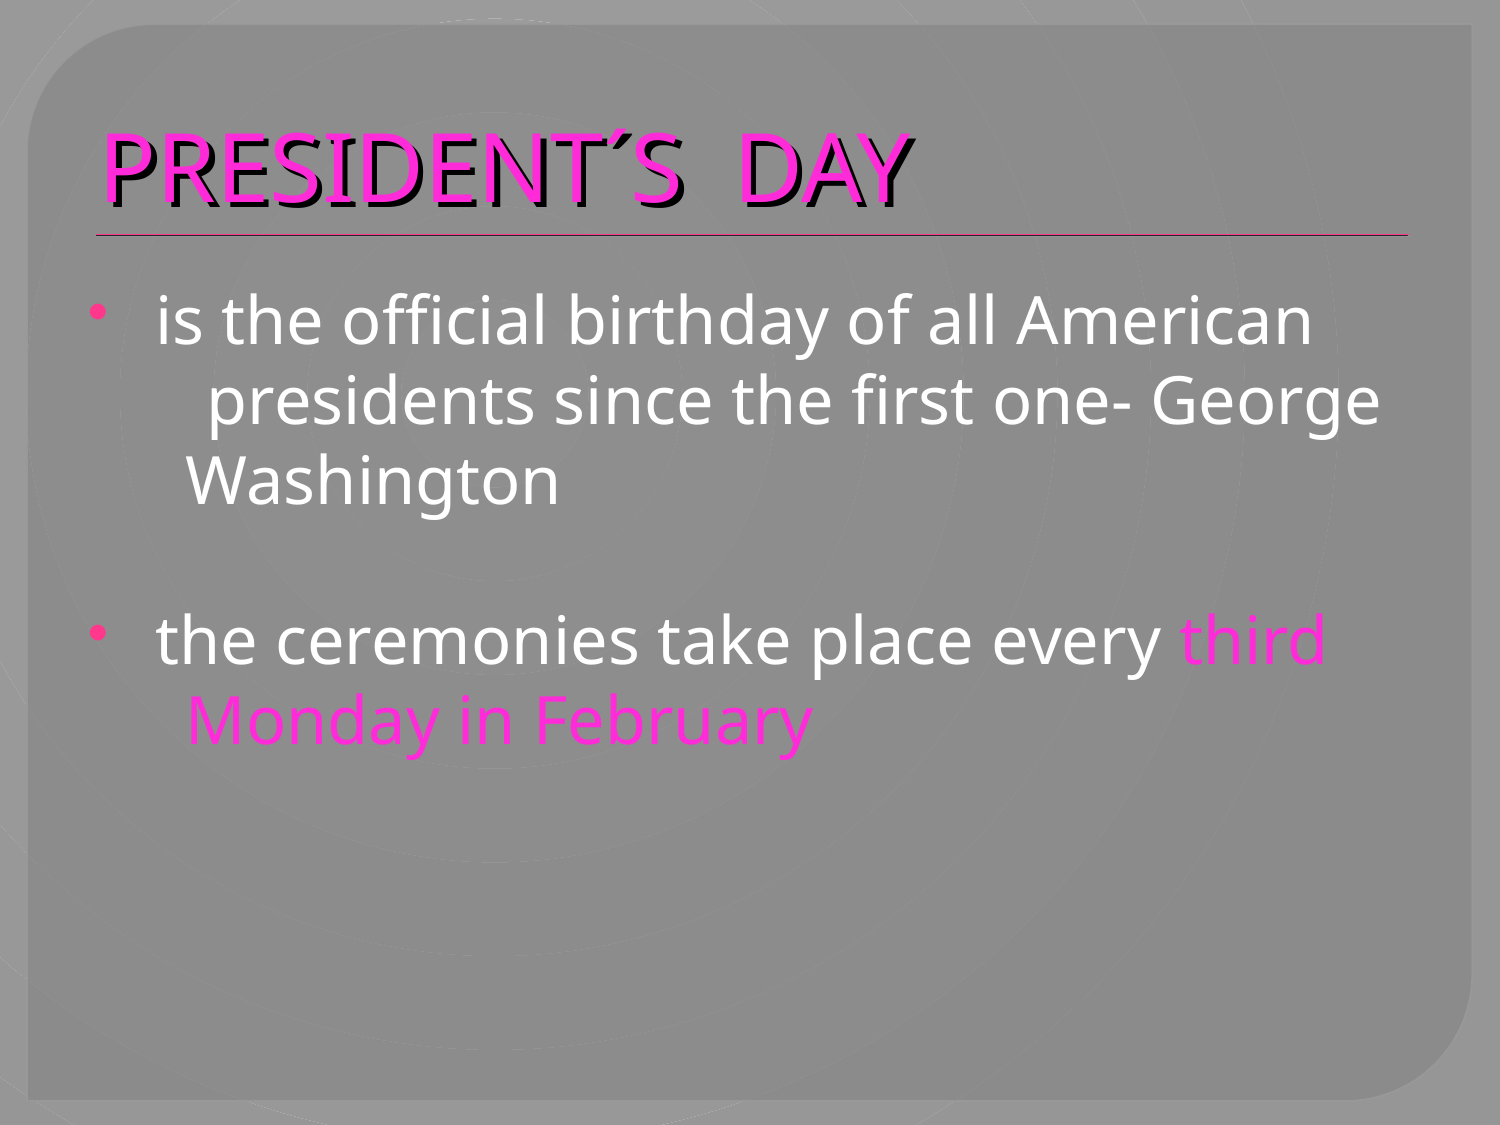

# PRESIDENT´S DAY
 is the official birthday of all American
 presidents since the first one- George Washington
 the ceremonies take place every third Monday in February